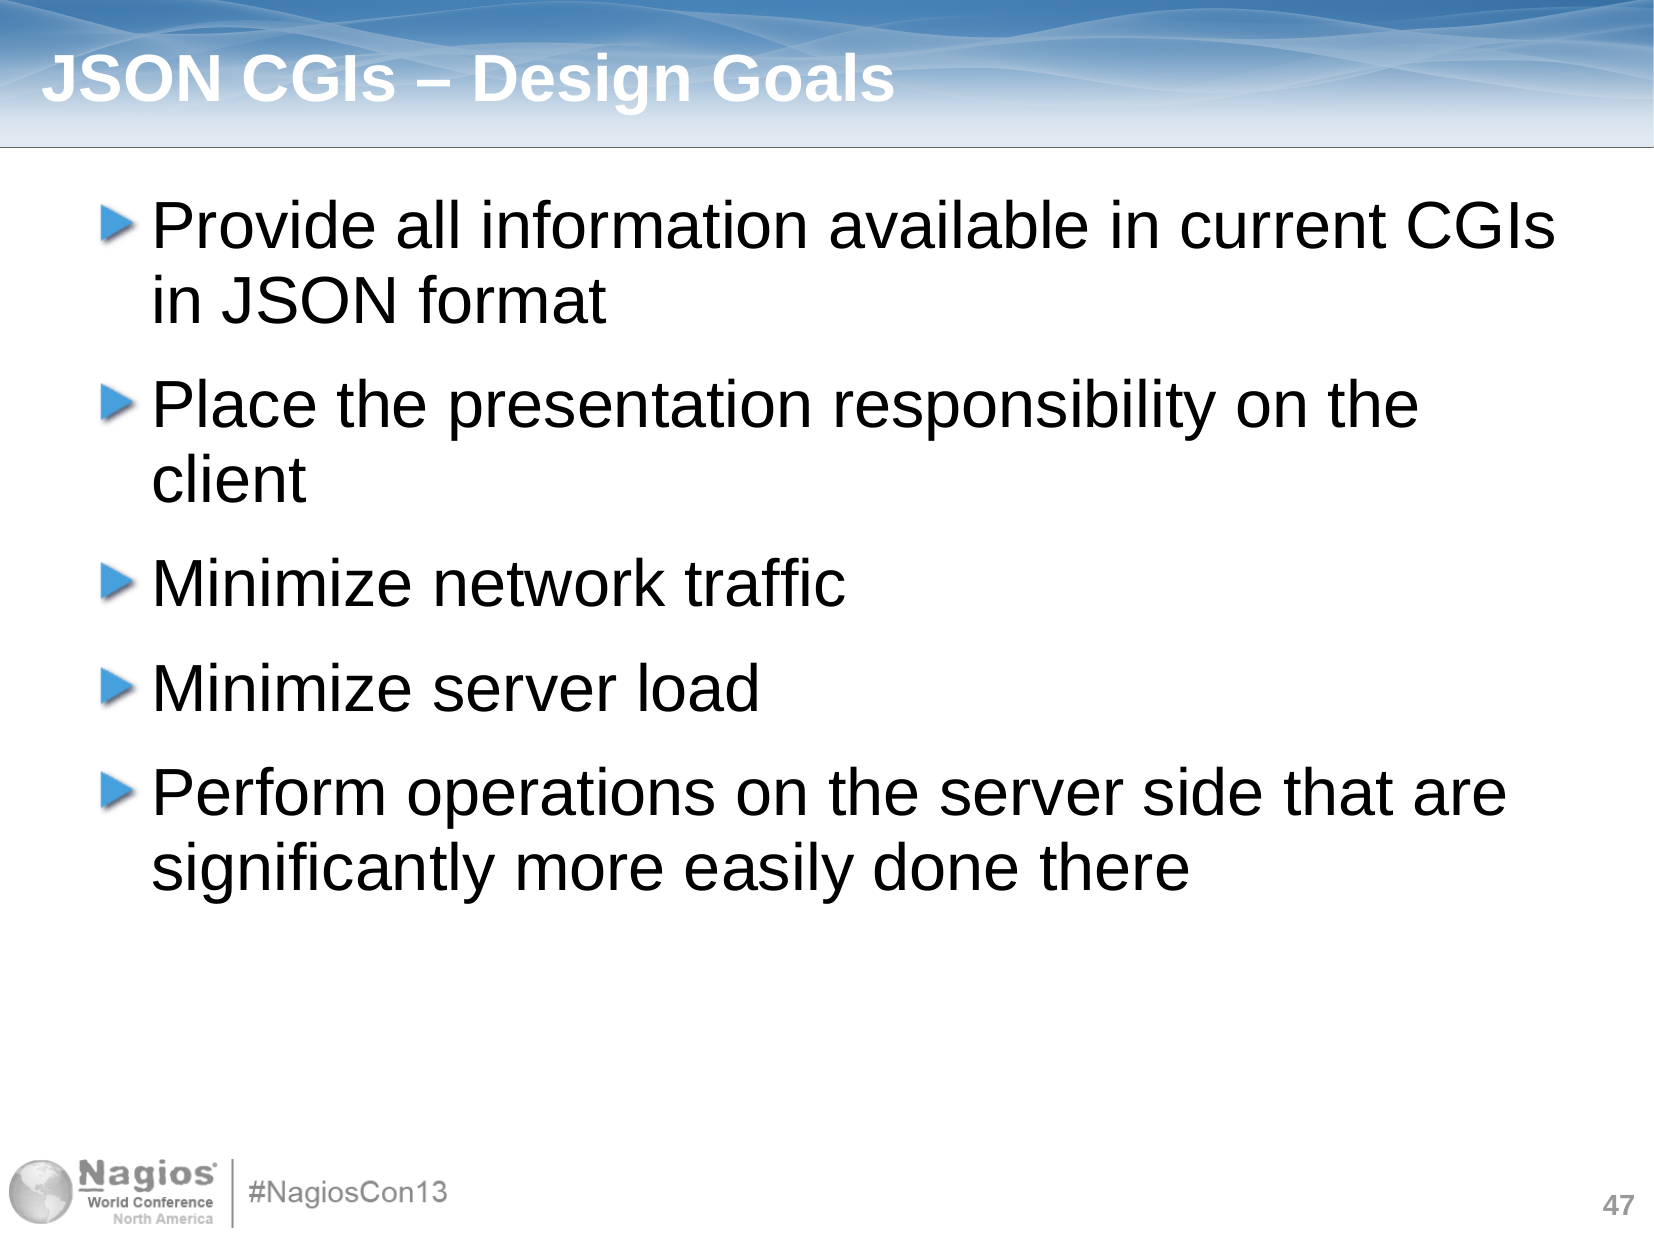

# JSON CGIs – Design Goals
Provide all information available in current CGIs in JSON format
Place the presentation responsibility on the client
Minimize network traffic
Minimize server load
Perform operations on the server side that are significantly more easily done there
47